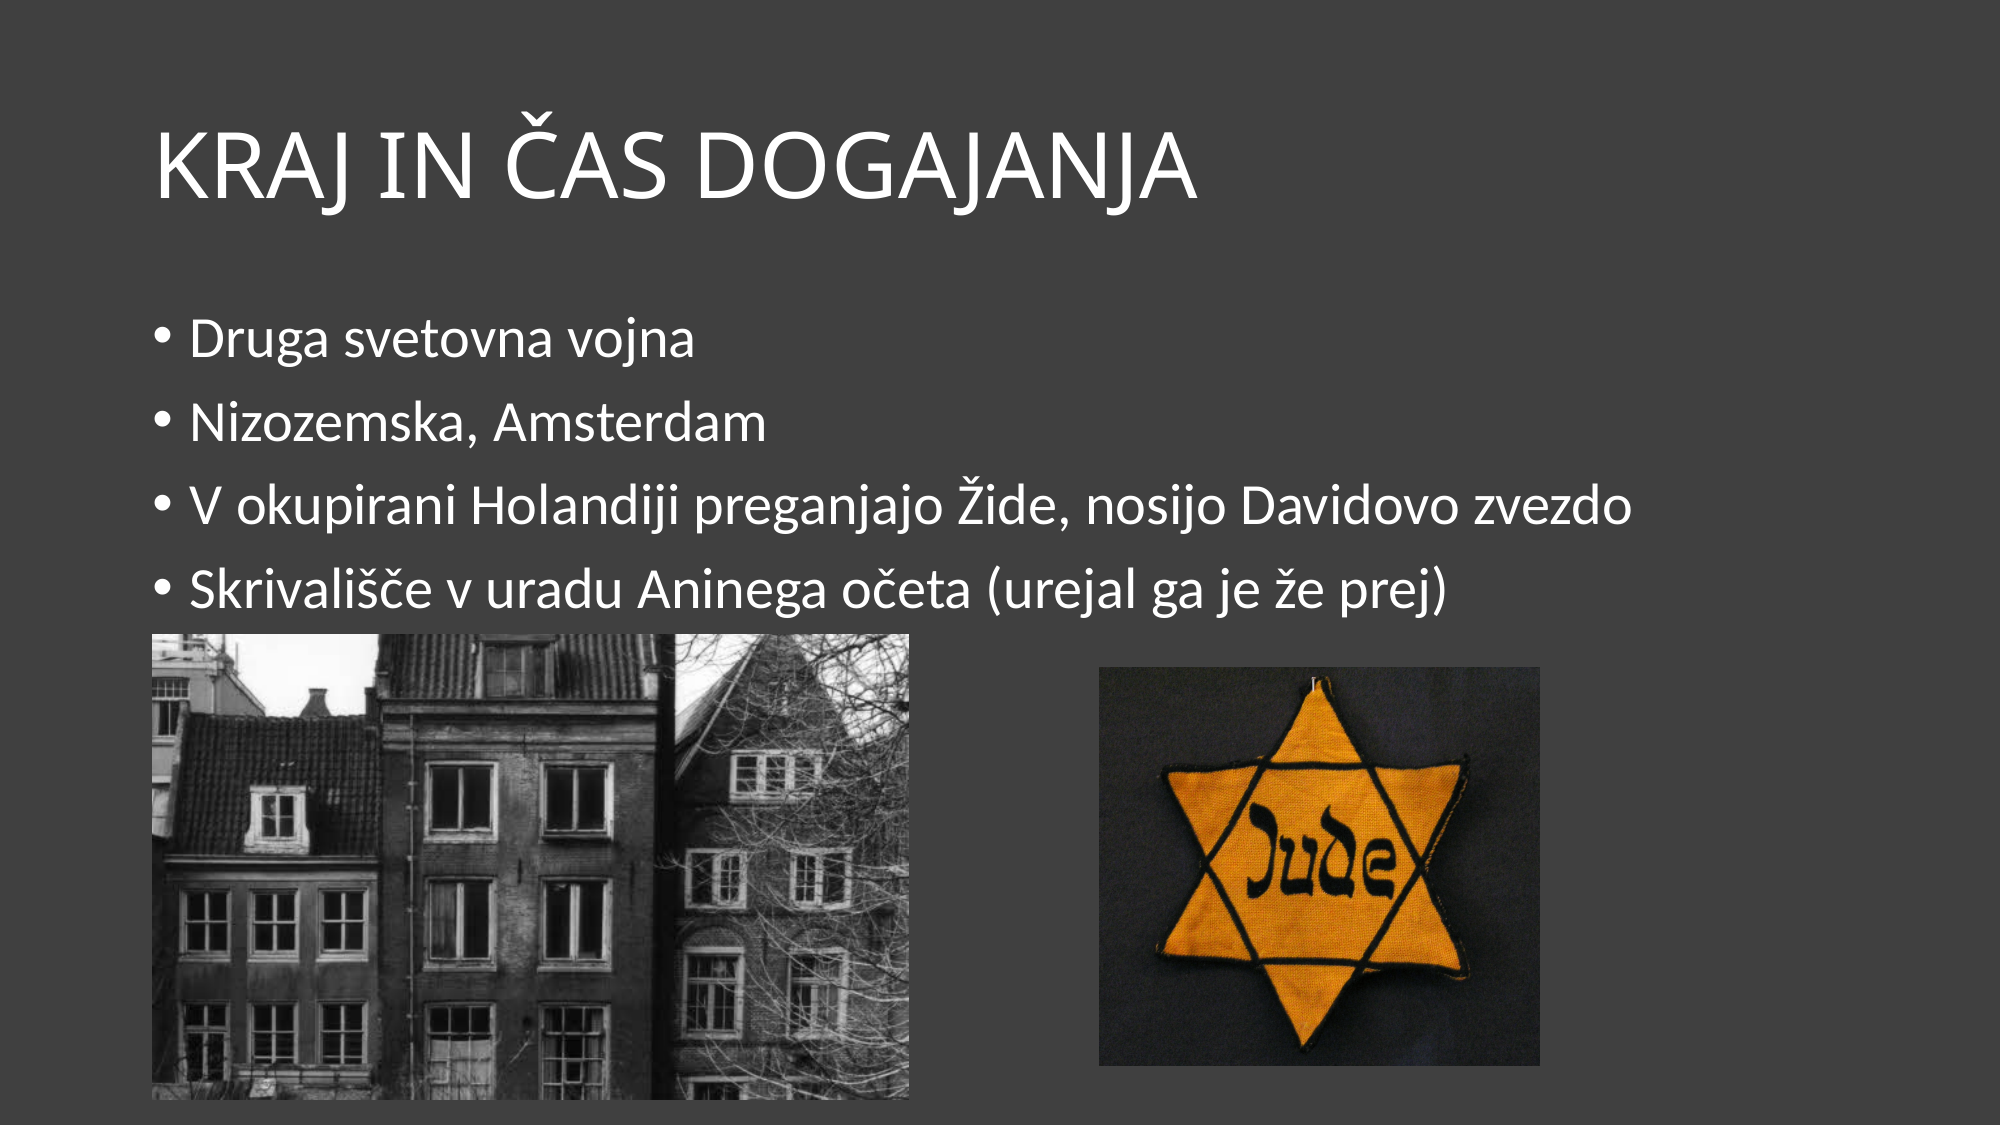

# KRAJ IN ČAS DOGAJANJA
Druga svetovna vojna
Nizozemska, Amsterdam
V okupirani Holandiji preganjajo Žide, nosijo Davidovo zvezdo
Skrivališče v uradu Aninega očeta (urejal ga je že prej)